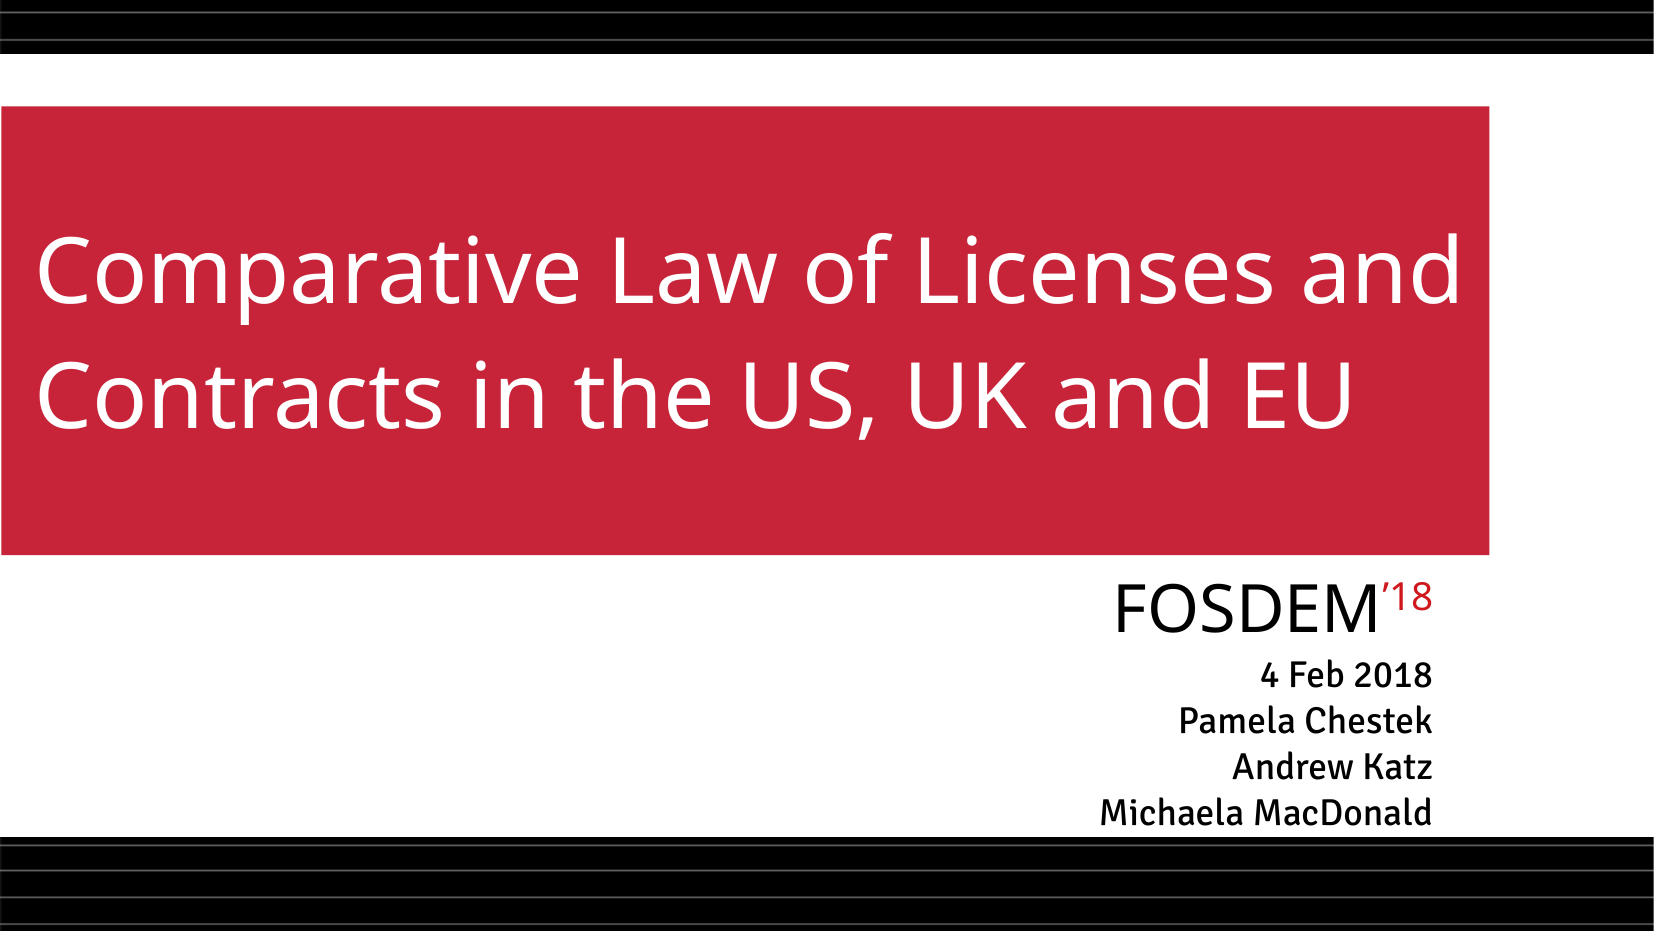

# Comparative Law of Licenses and Contracts in the US, UK and EU
FOSDEM’18
4 Feb 2018
Pamela Chestek
Andrew Katz
Michaela MacDonald